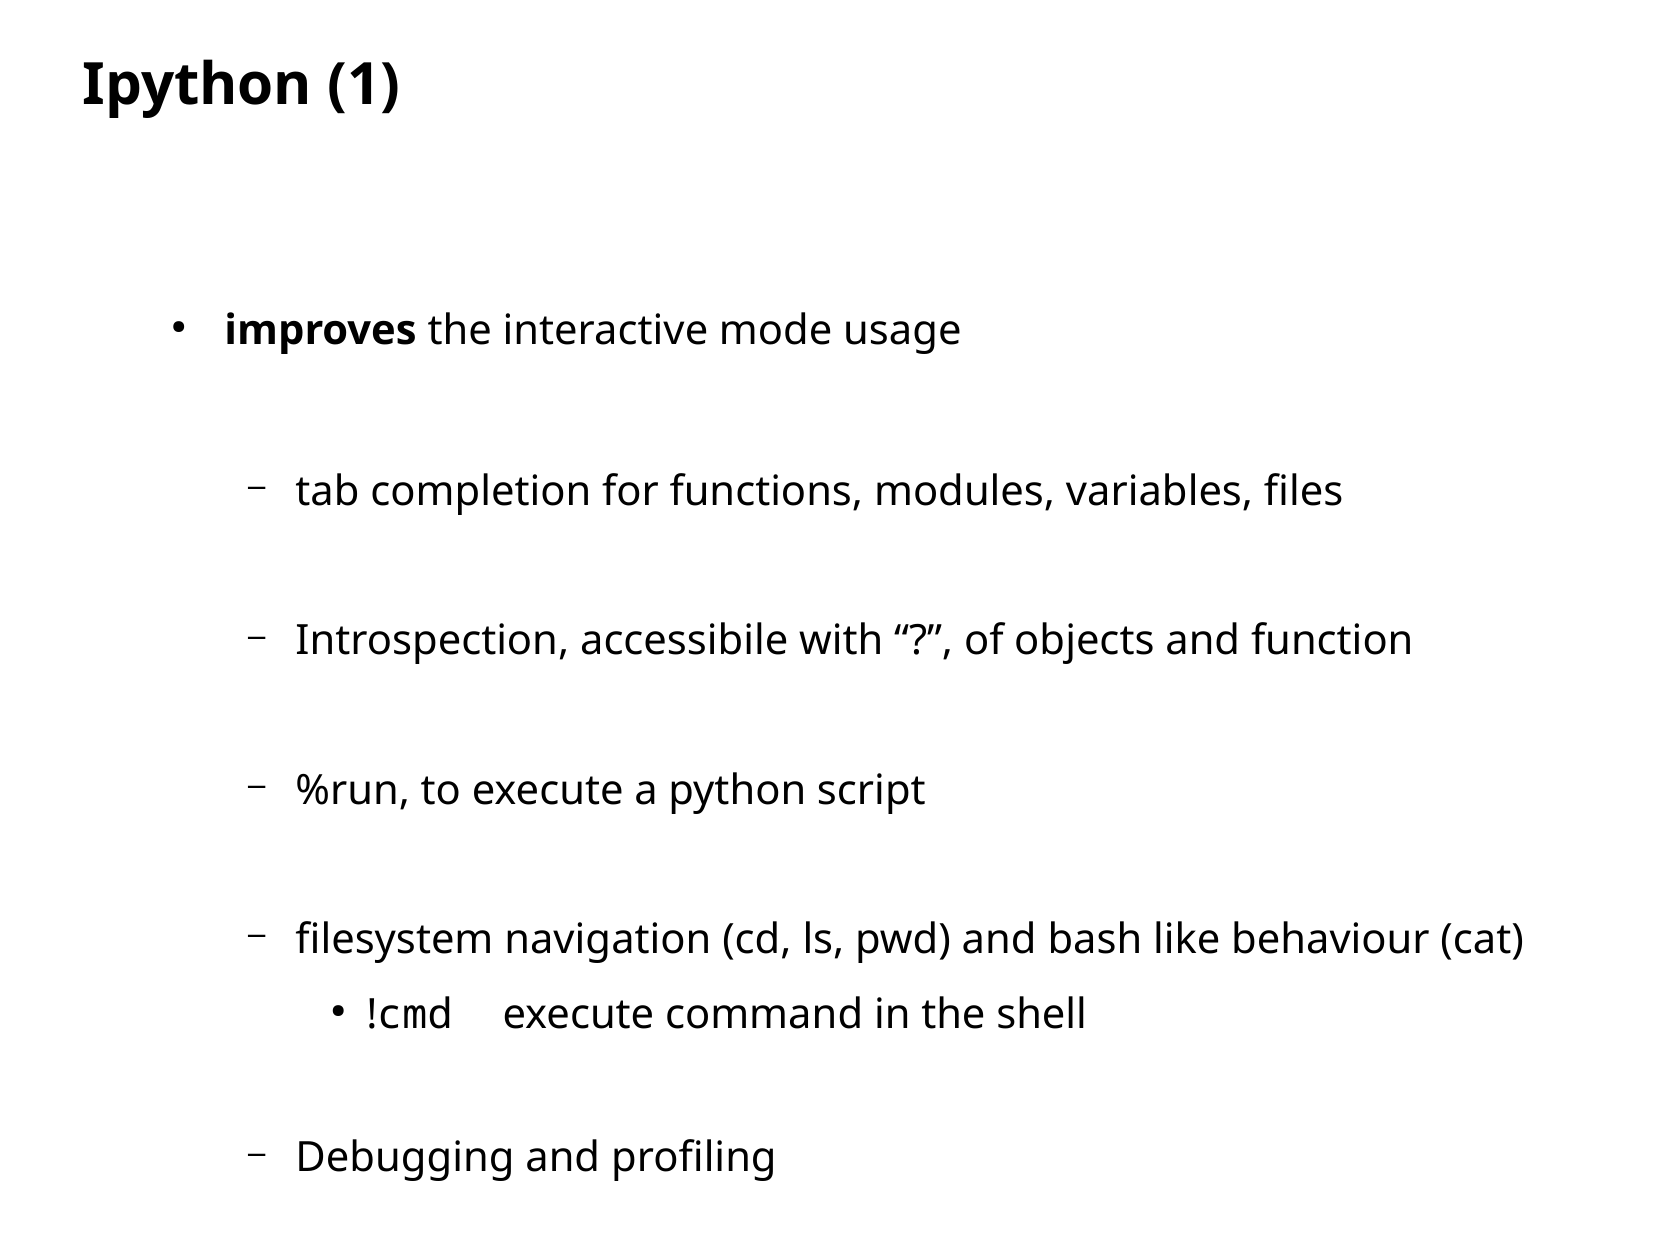

# Ipython (1)
improves the interactive mode usage
tab completion for functions, modules, variables, files
Introspection, accessibile with “?”, of objects and function
%run, to execute a python script
filesystem navigation (cd, ls, pwd) and bash like behaviour (cat)
!cmd execute command in the shell
Debugging and profiling